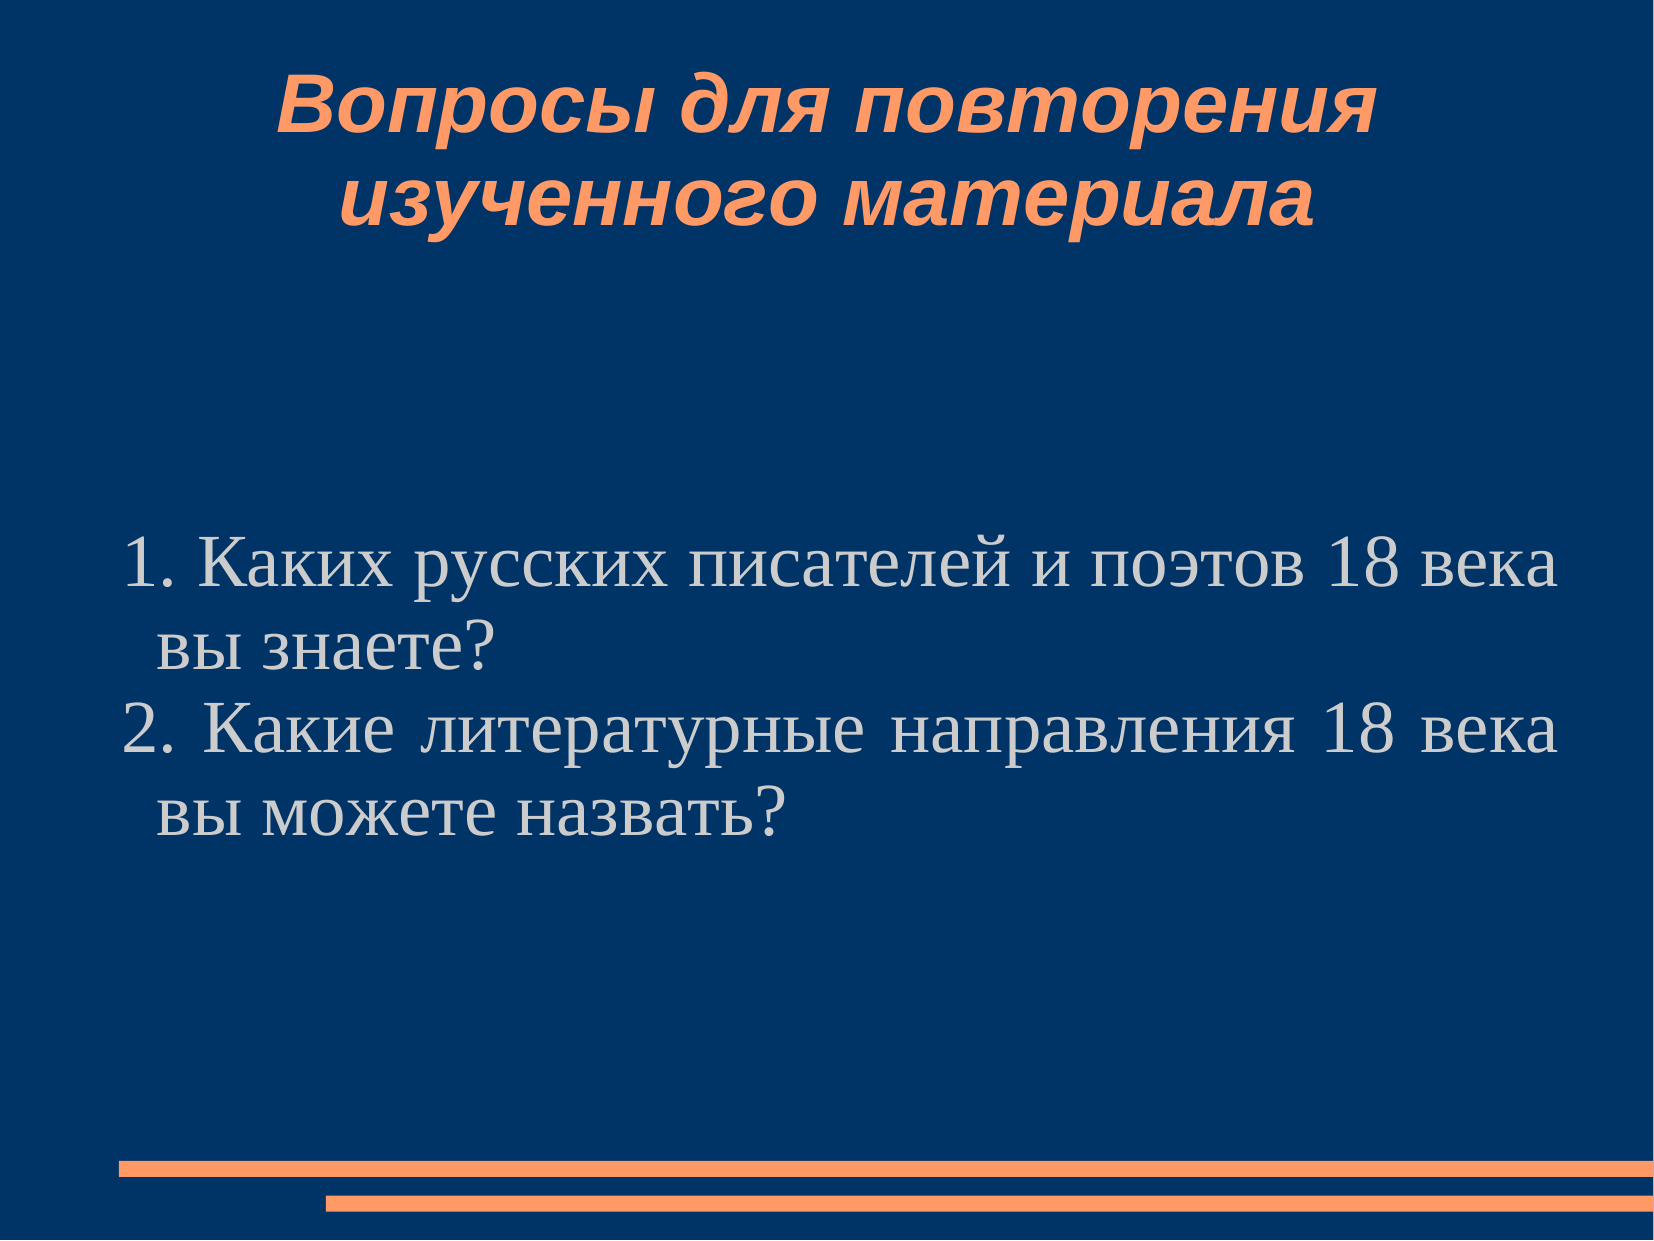

# Вопросы для повторения изученного материала
1. Каких русских писателей и поэтов 18 века вы знаете?
2. Какие литературные направления 18 века вы можете назвать?